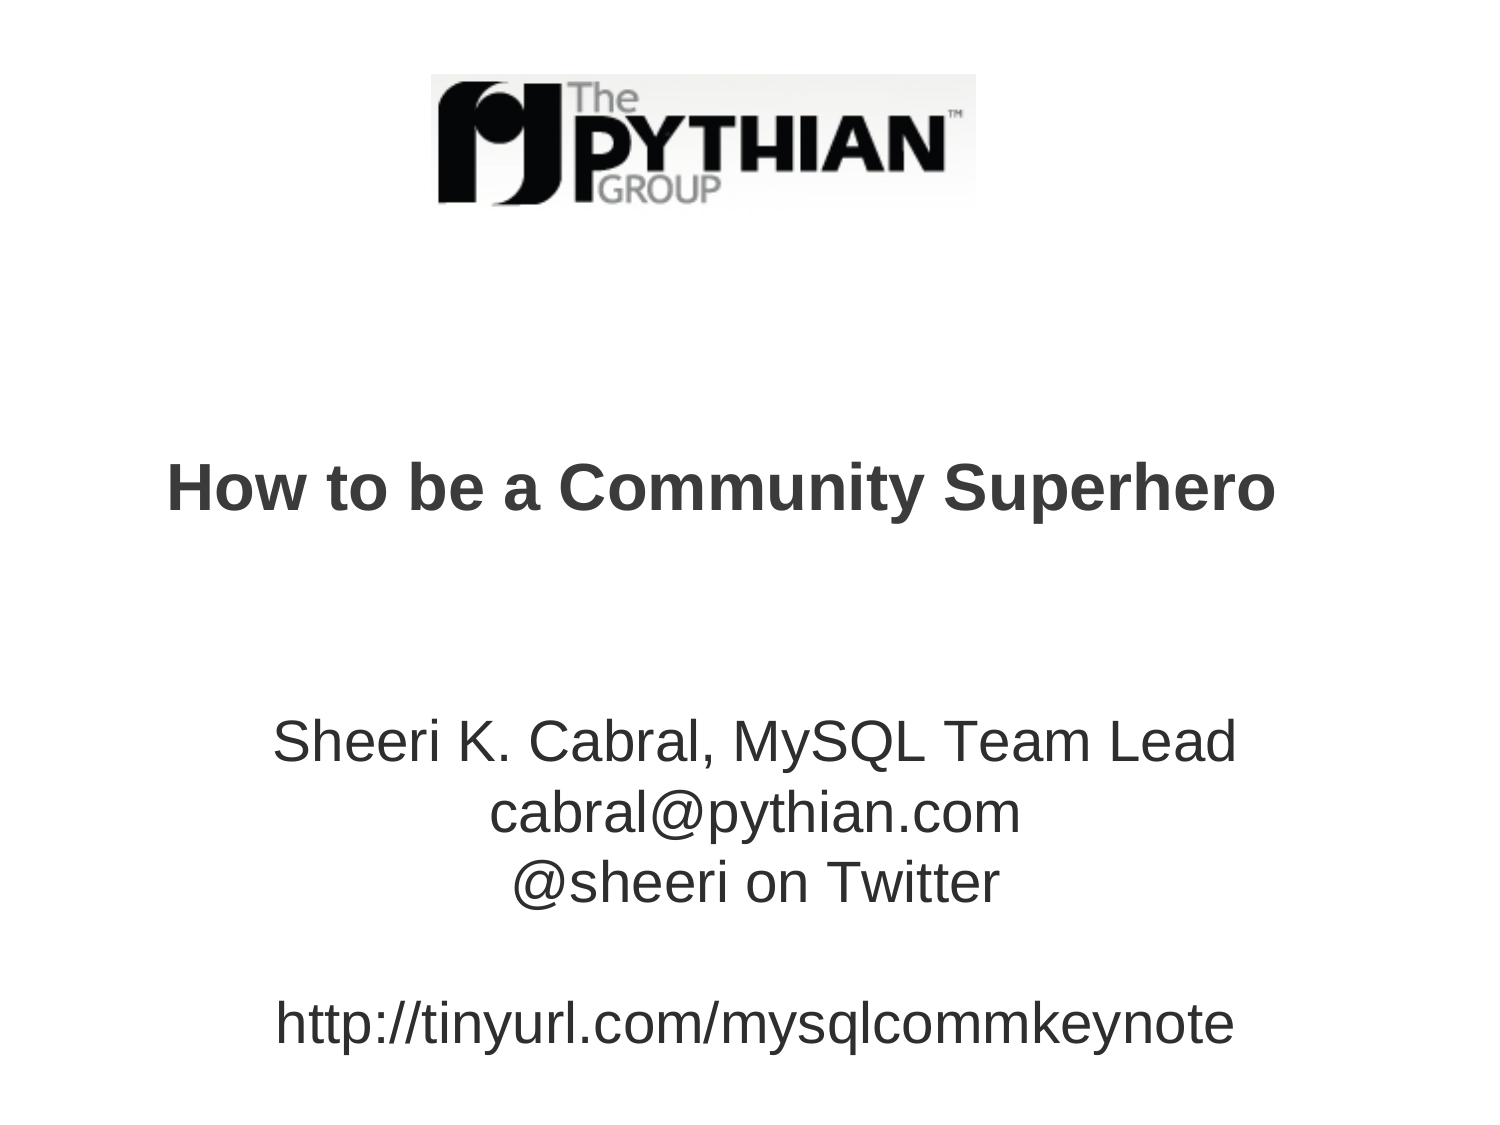

How to be a Community Superhero
Sheeri K. Cabral, MySQL Team Lead
cabral@pythian.com
@sheeri on Twitter
http://tinyurl.com/mysqlcommkeynote